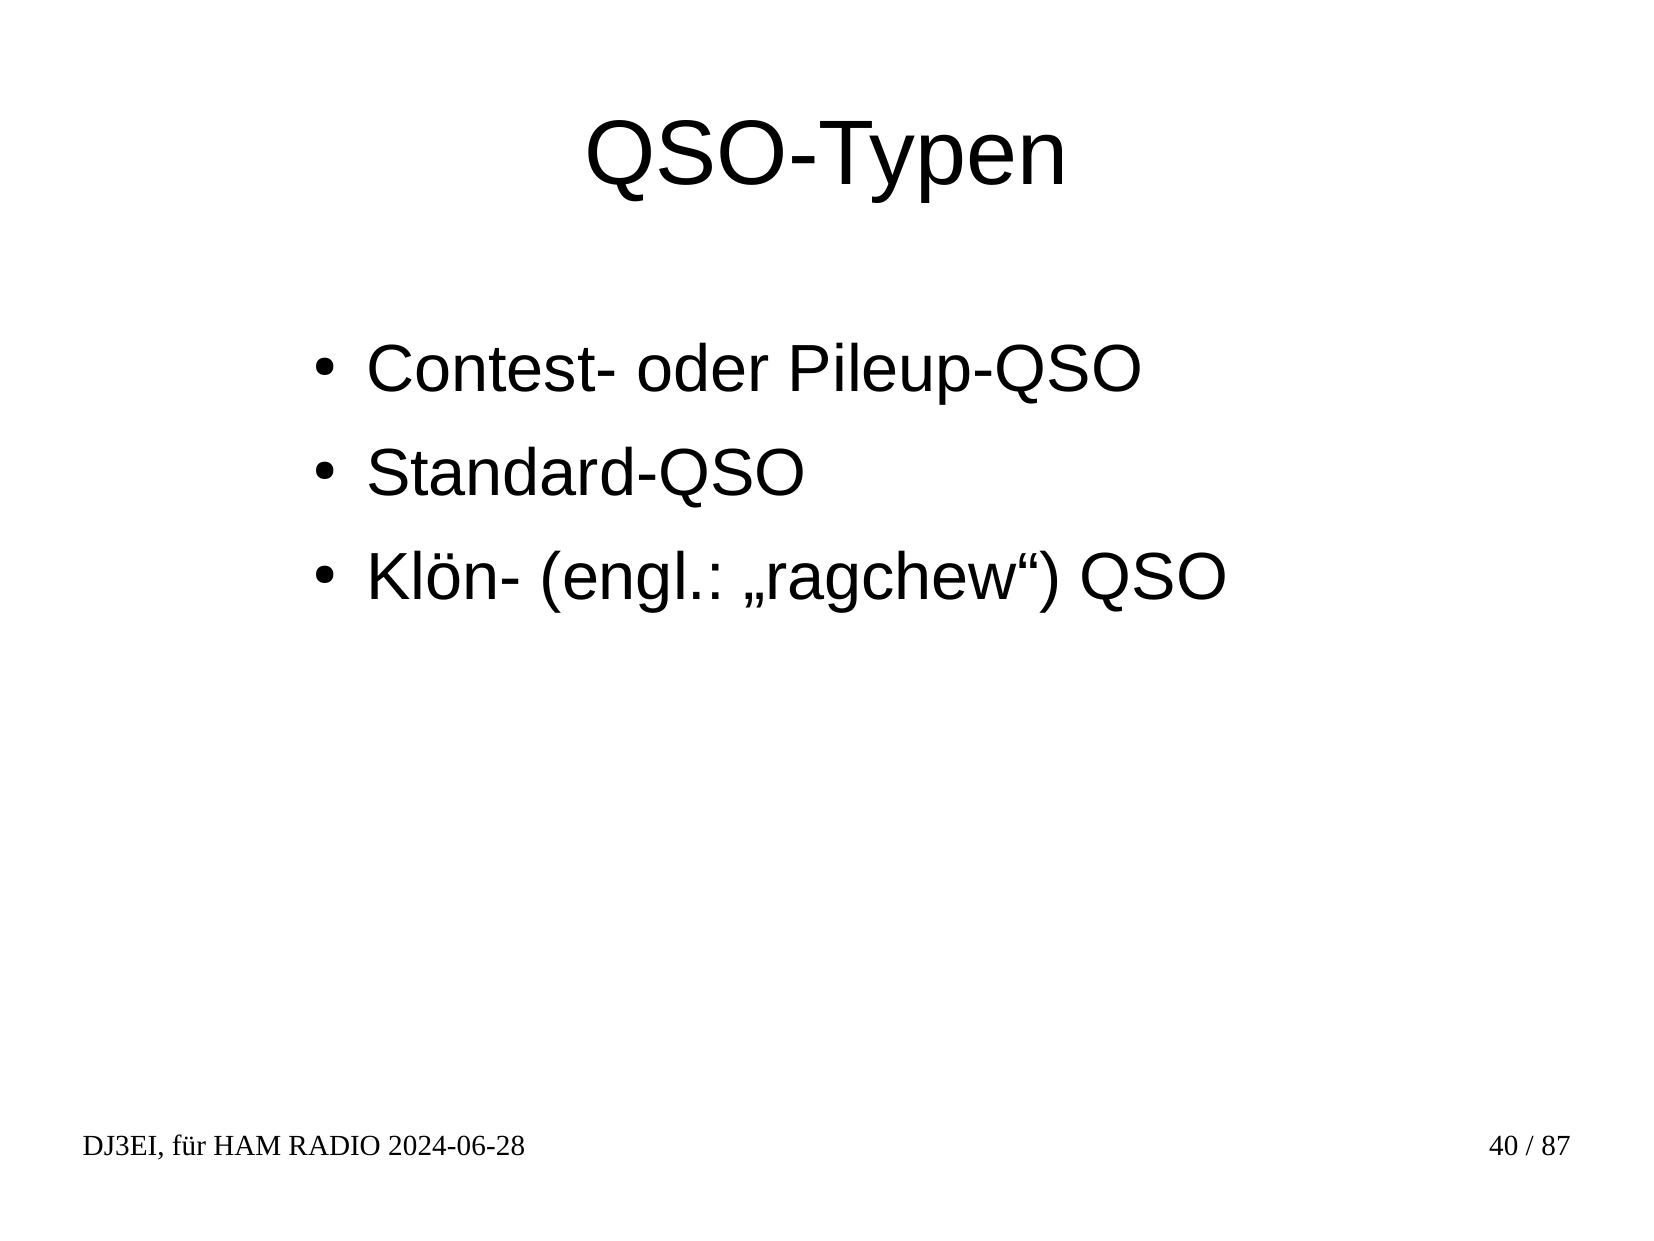

# QSO-Typen
Contest- oder Pileup-QSO
Standard-QSO
Klön- (engl.: „ragchew“) QSO
40